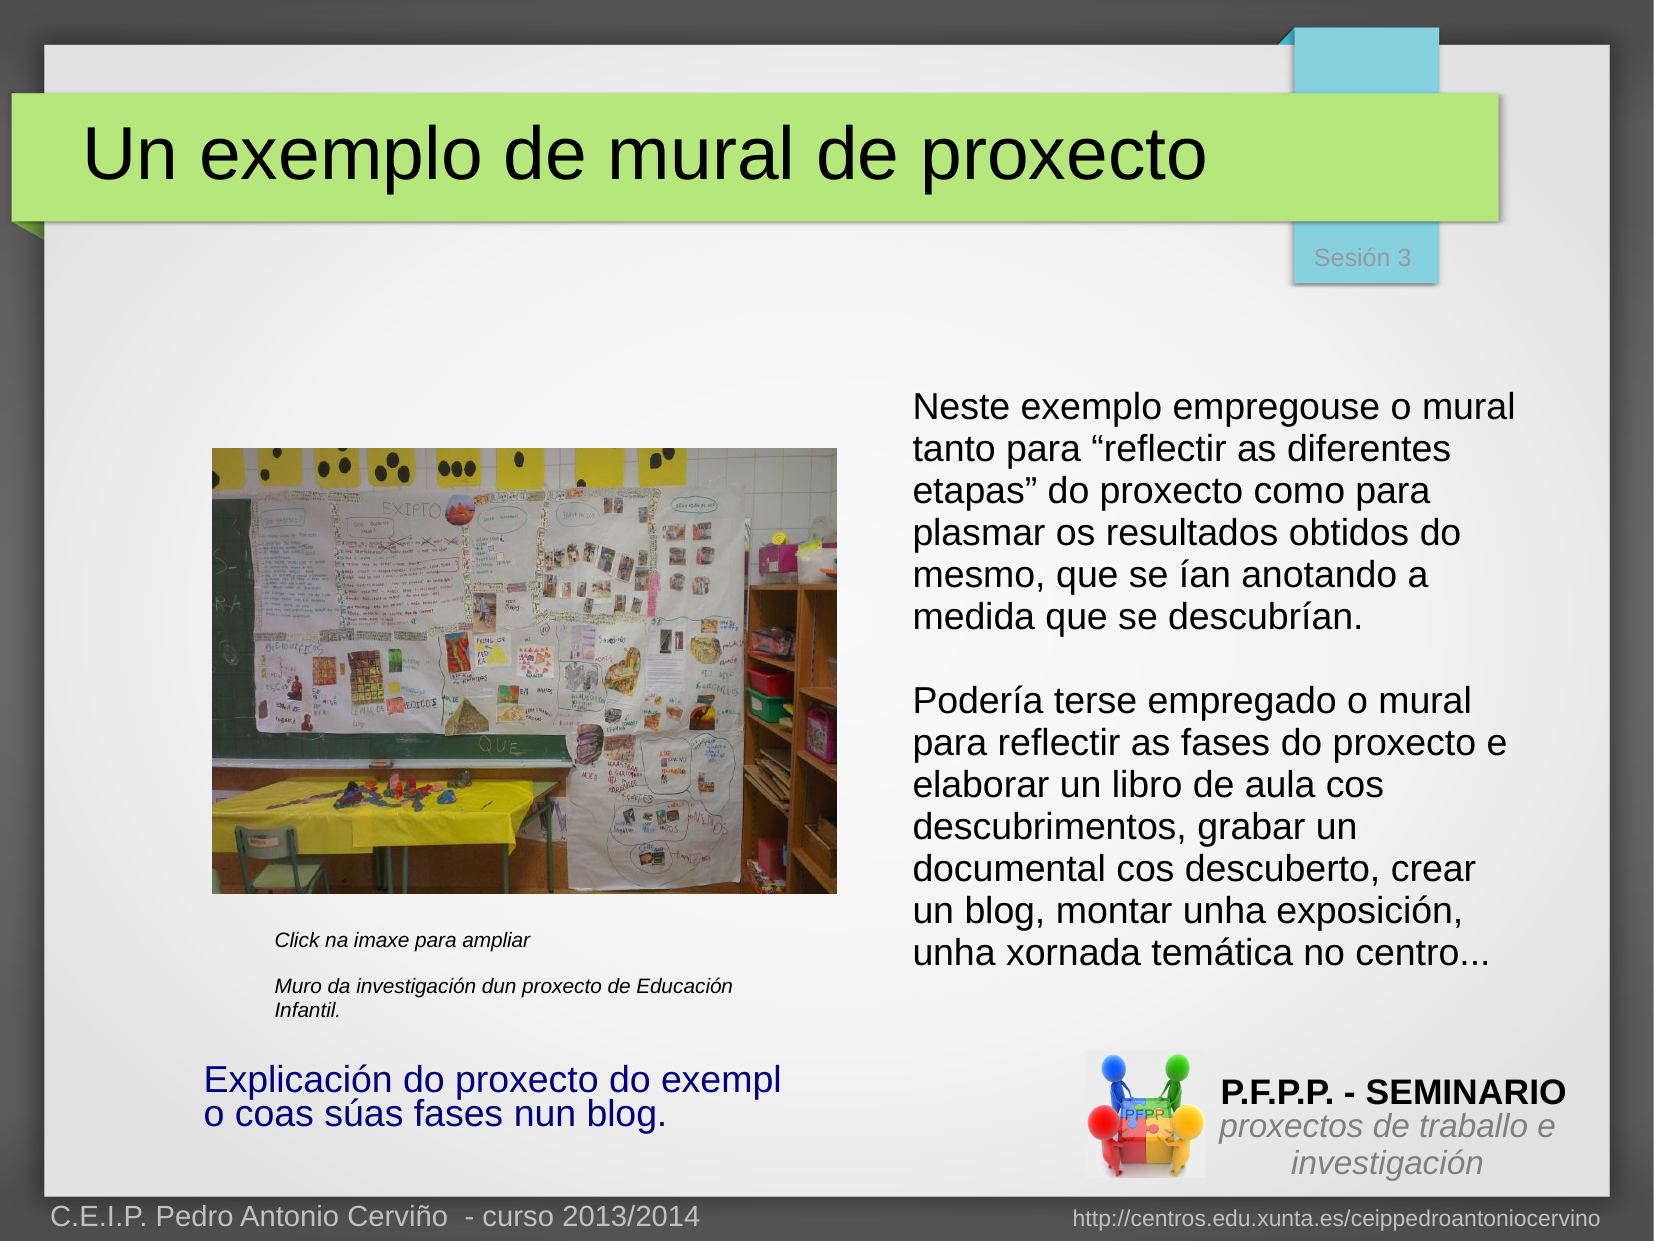

# Un exemplo de mural de proxecto
Sesión 3
Neste exemplo empregouse o mural tanto para “reflectir as diferentes etapas” do proxecto como para plasmar os resultados obtidos do mesmo, que se ían anotando a medida que se descubrían.
Podería terse empregado o mural para reflectir as fases do proxecto e elaborar un libro de aula cos descubrimentos, grabar un documental cos descuberto, crear un blog, montar unha exposición, unha xornada temática no centro...
Click na imaxe para ampliar
Muro da investigación dun proxecto de Educación Infantil.
Explicación do proxecto do exemplo coas súas fases nun blog.
P.F.P.P. - SEMINARIO
proxectos de traballo e investigación
C.E.I.P. Pedro Antonio Cerviño - curso 2013/2014 http://centros.edu.xunta.es/ceippedroantoniocervino